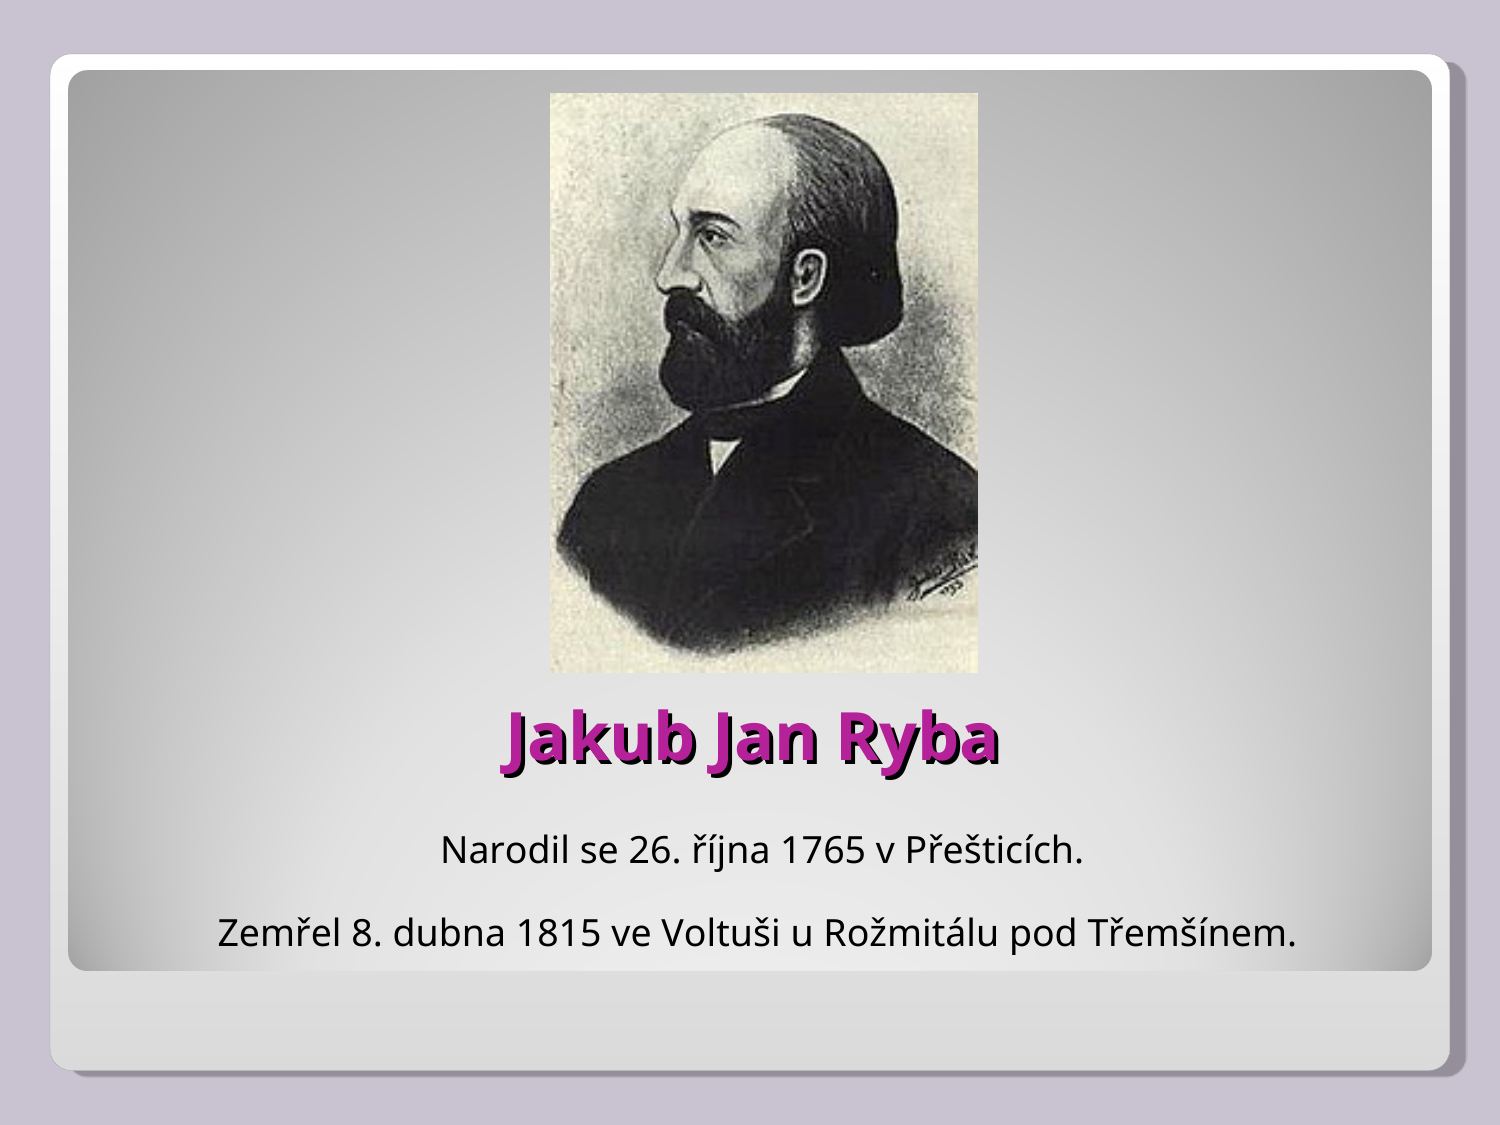

# Jakub Jan Ryba
Narodil se 26. října 1765 v Přešticích.
Zemřel 8. dubna 1815 ve Voltuši u Rožmitálu pod Třemšínem.